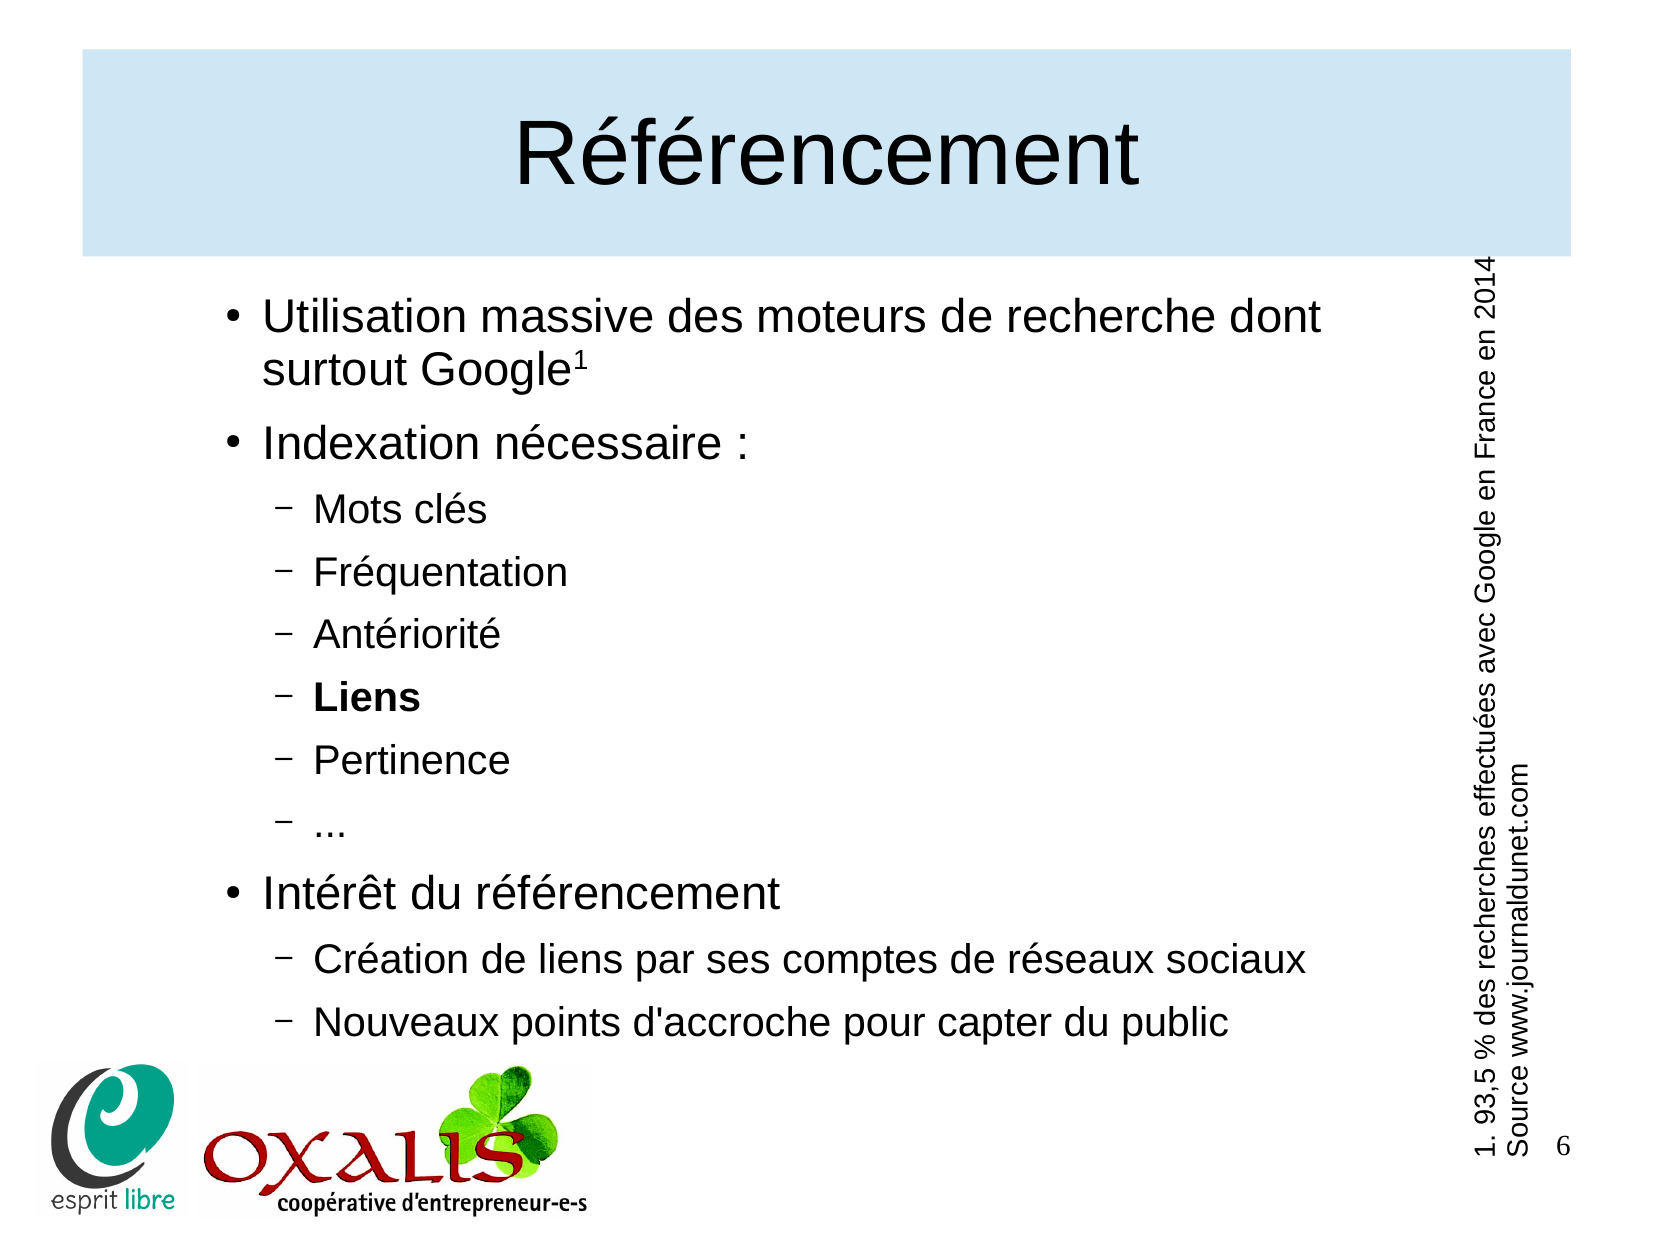

# Référencement
Utilisation massive des moteurs de recherche dont surtout Google1
Indexation nécessaire :
Mots clés
Fréquentation
Antériorité
Liens
Pertinence
...
Intérêt du référencement
Création de liens par ses comptes de réseaux sociaux
Nouveaux points d'accroche pour capter du public
1. 93,5 % des recherches effectuées avec Google en France en 2014
Source www.journaldunet.com
6